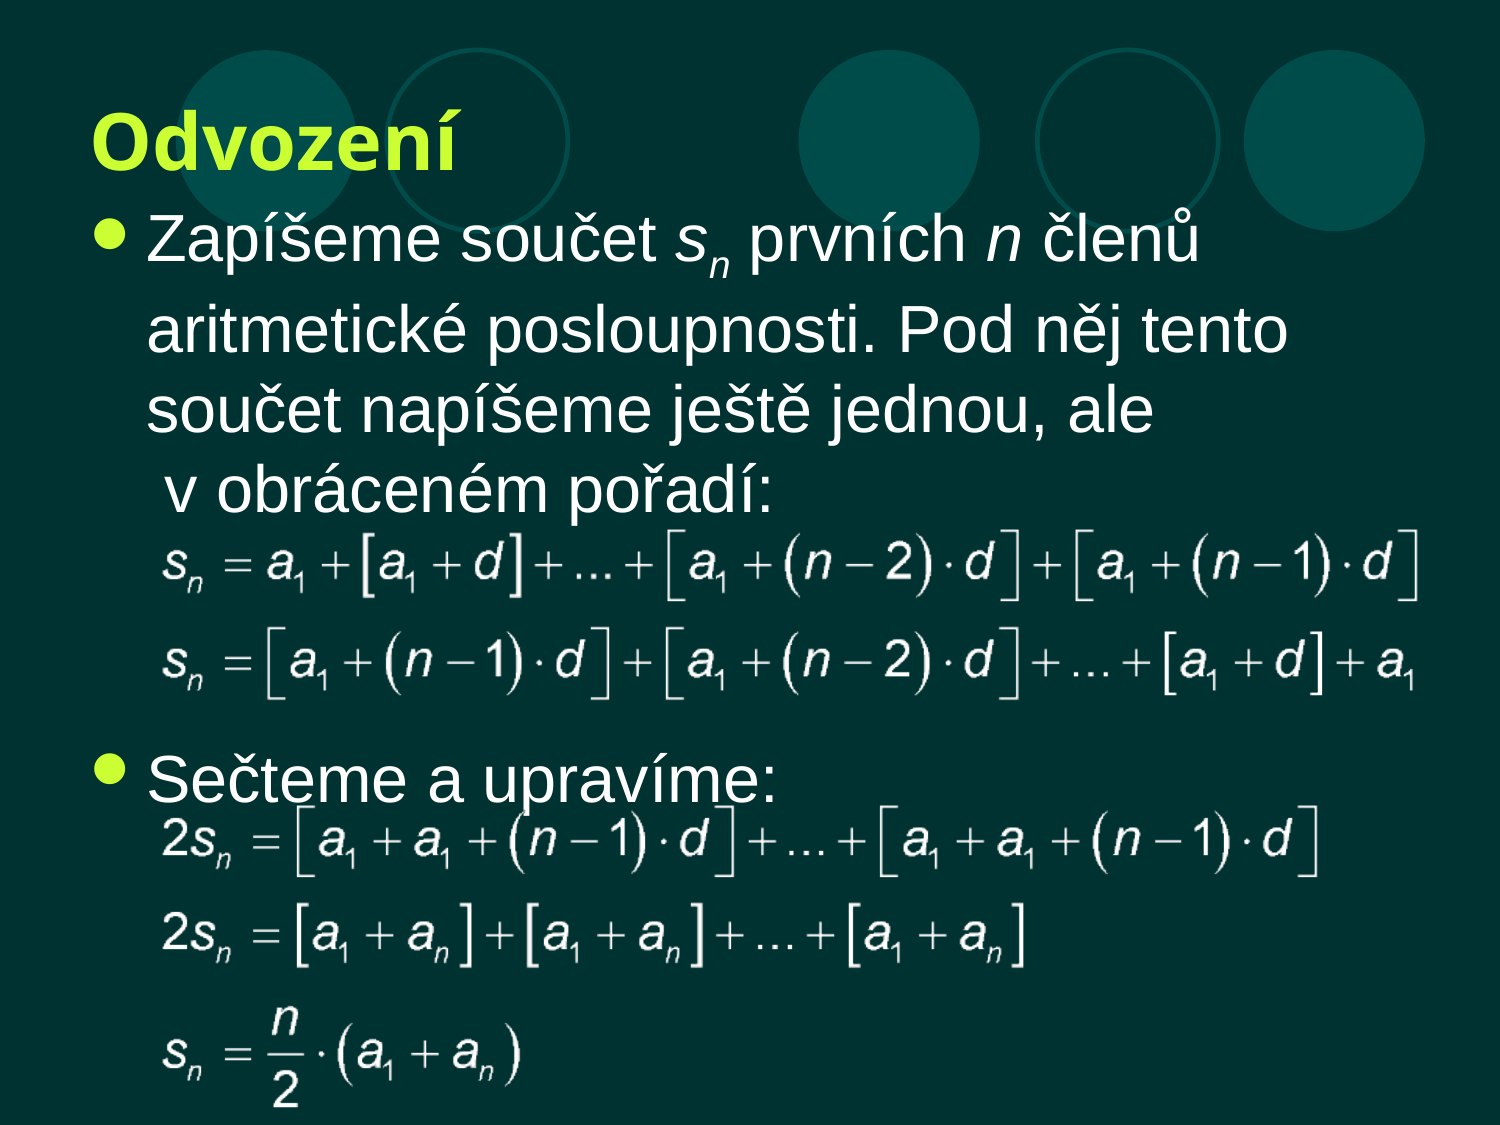

# Odvození
Zapíšeme součet sn prvních n členů aritmetické posloupnosti. Pod něj tento součet napíšeme ještě jednou, ale
 v obráceném pořadí:
Sečteme a upravíme: